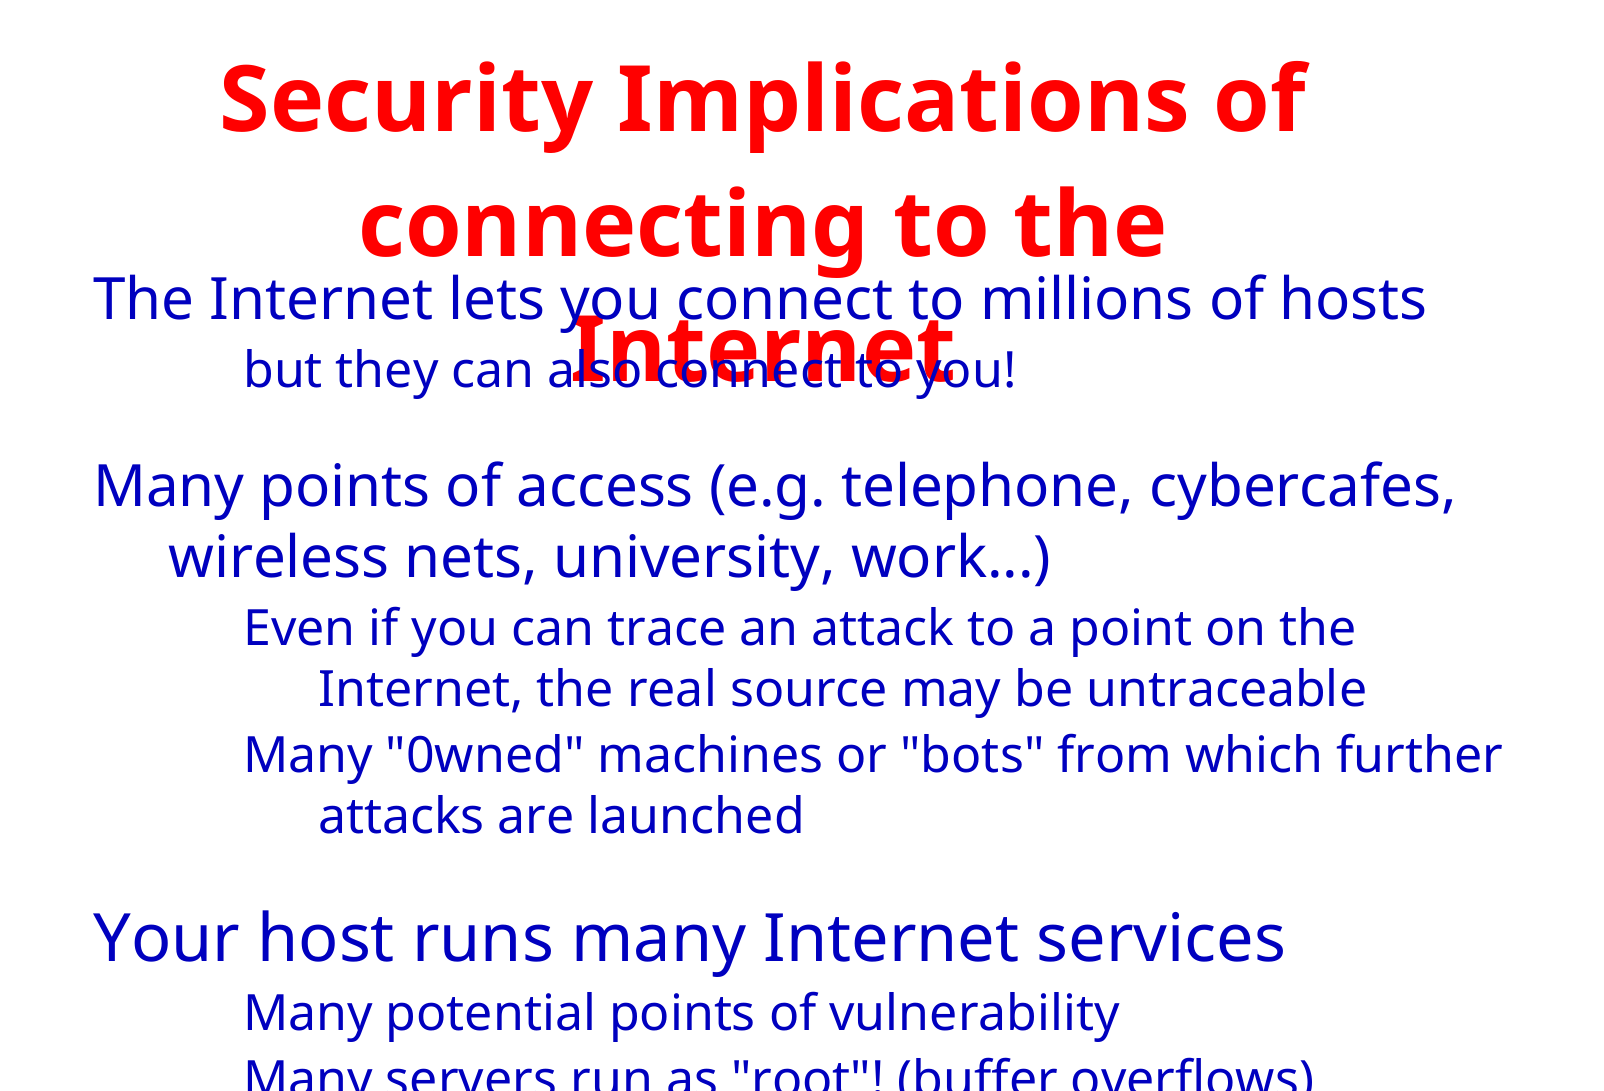

# Security Implications of connecting to the Internet
The Internet lets you connect to millions of hosts
but they can also connect to you!
Many points of access (e.g. telephone, cybercafes, wireless nets, university, work...)
Even if you can trace an attack to a point on the Internet, the real source may be untraceable
Many "0wned" machines or "bots" from which further attacks are launched
Your host runs many Internet services
Many potential points of vulnerability
Many servers run as "root"! (buffer overflows)